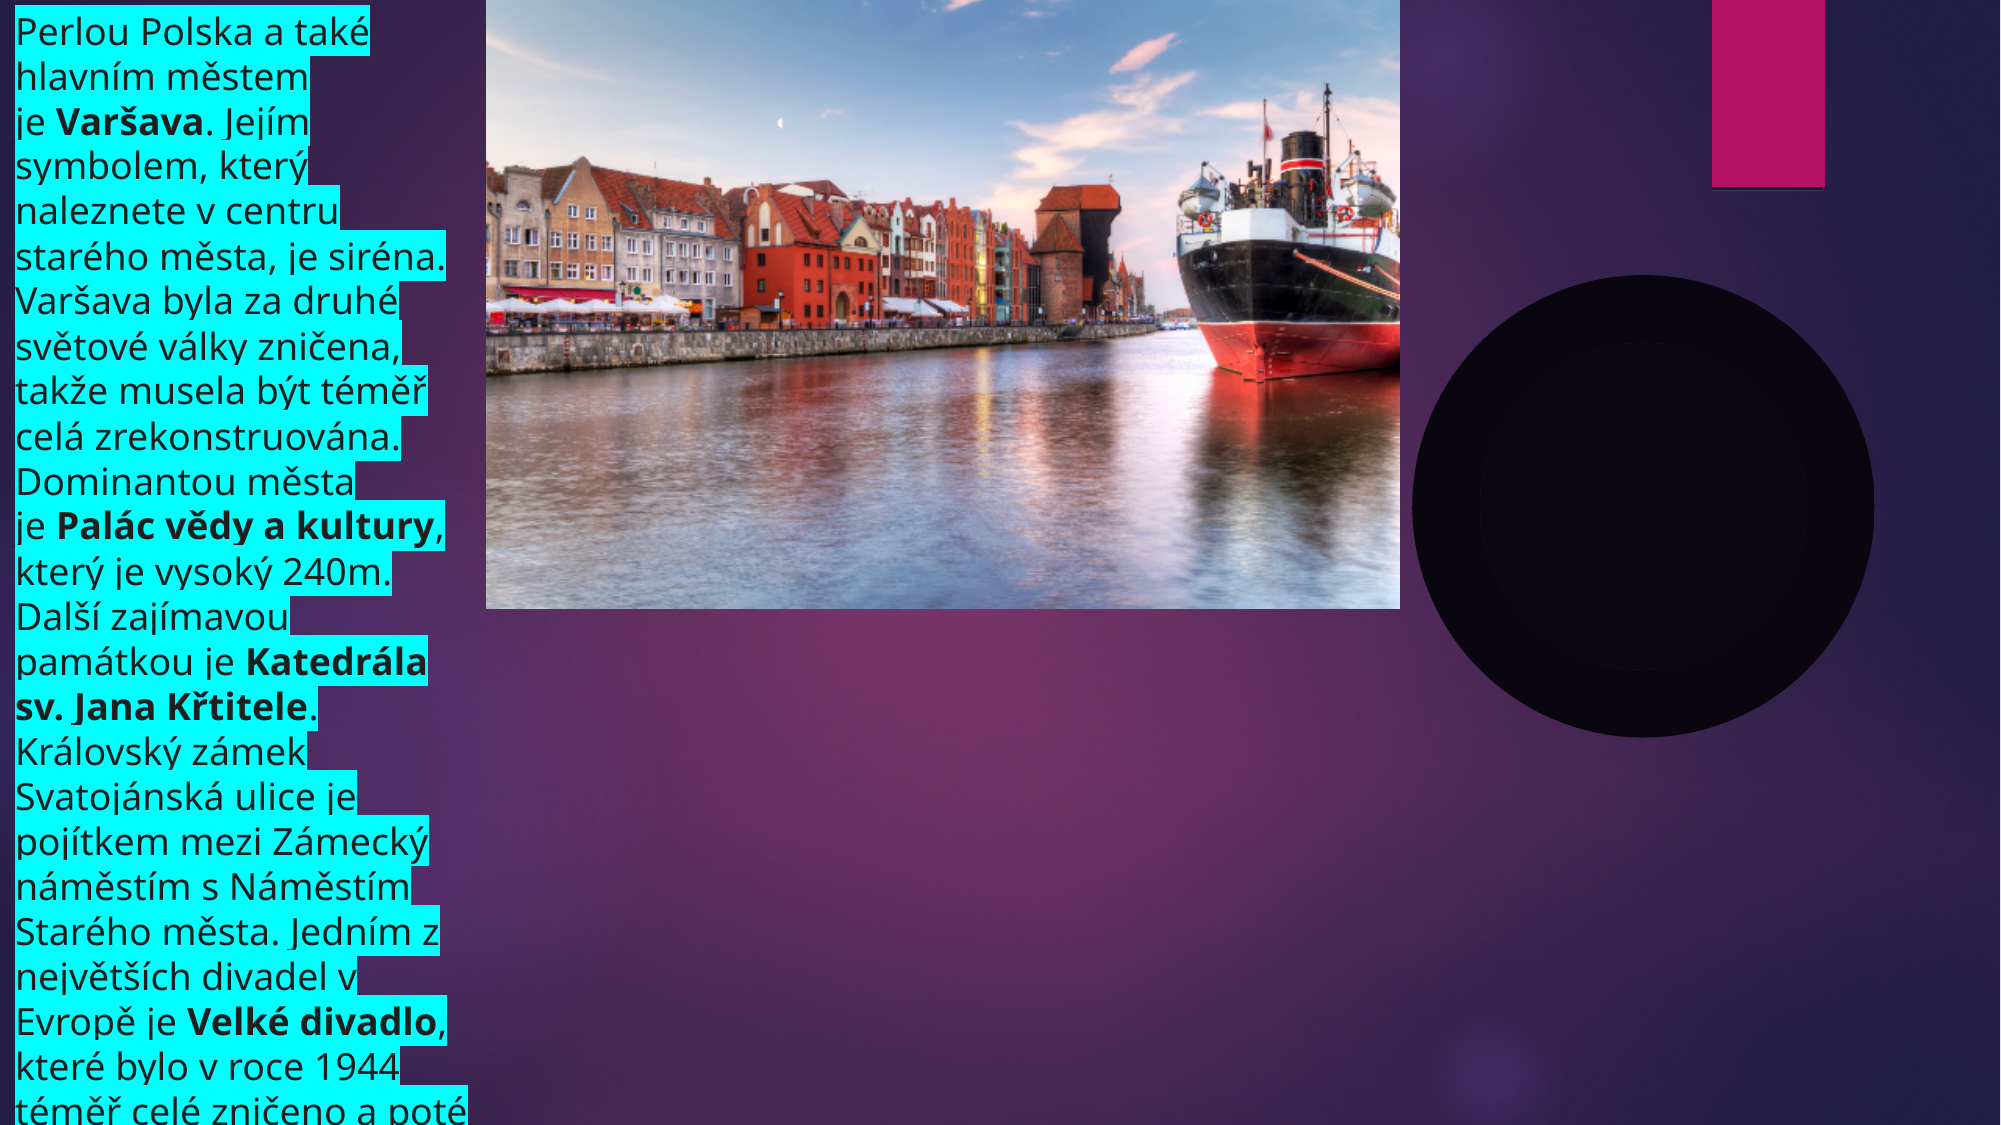

Perlou Polska a také hlavním městem je Varšava. Jejím symbolem, který naleznete v centru starého města, je siréna. Varšava byla za druhé světové války zničena, takže musela být téměř celá zrekonstruována. Dominantou města je Palác vědy a kultury, který je vysoký 240m. Další zajímavou památkou je Katedrála sv. Jana Křtitele. Královský zámek Svatojánská ulice je pojítkem mezi Zámecký náměstím s Náměstím Starého města. Jedním z největších divadel v Evropě je Velké divadlo, které bylo v roce 1944 téměř celé zničeno a poté postupně zrenovováno.